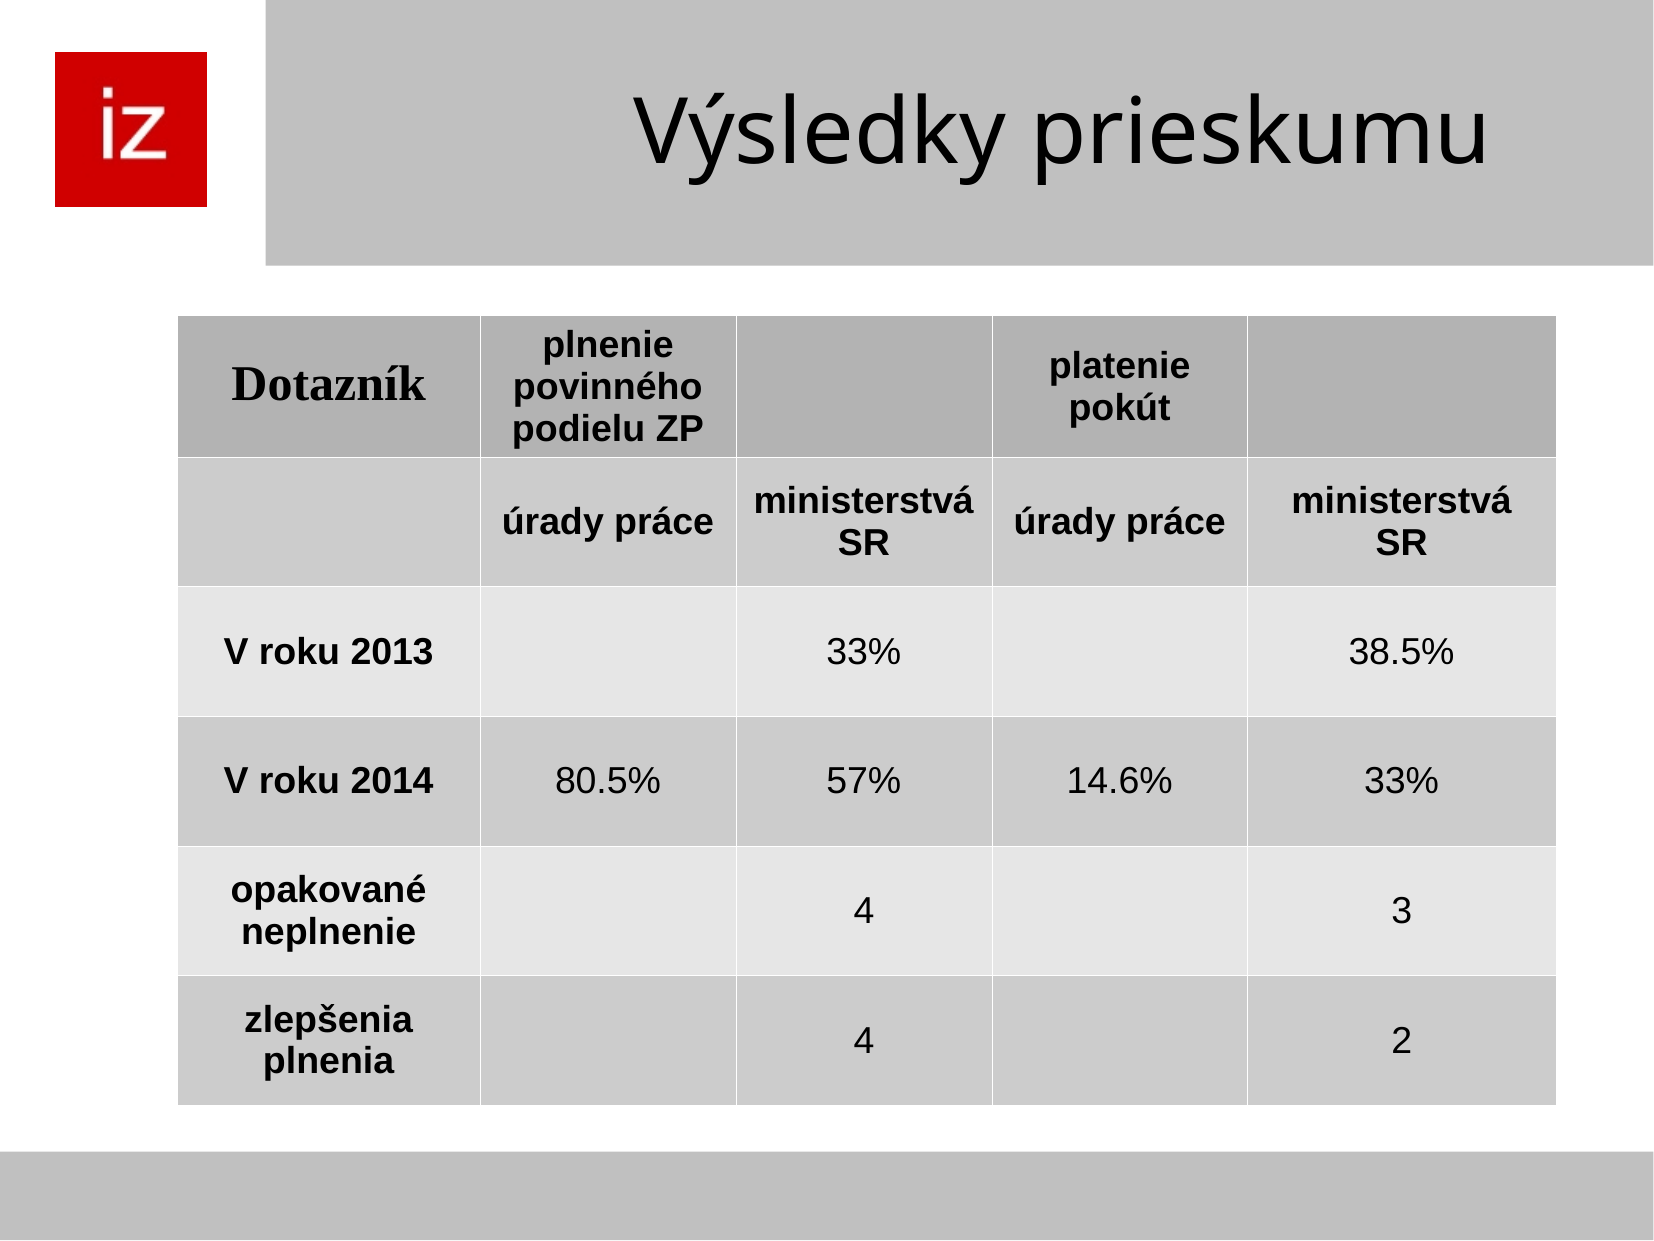

# Výsledky prieskumu
| Dotazník | plnenie povinného podielu ZP | | platenie pokút | |
| --- | --- | --- | --- | --- |
| | úrady práce | ministerstvá SR | úrady práce | ministerstvá SR |
| V roku 2013 | | 33% | | 38.5% |
| V roku 2014 | 80.5% | 57% | 14.6% | 33% |
| opakované neplnenie | | 4 | | 3 |
| zlepšenia plnenia | | 4 | | 2 |